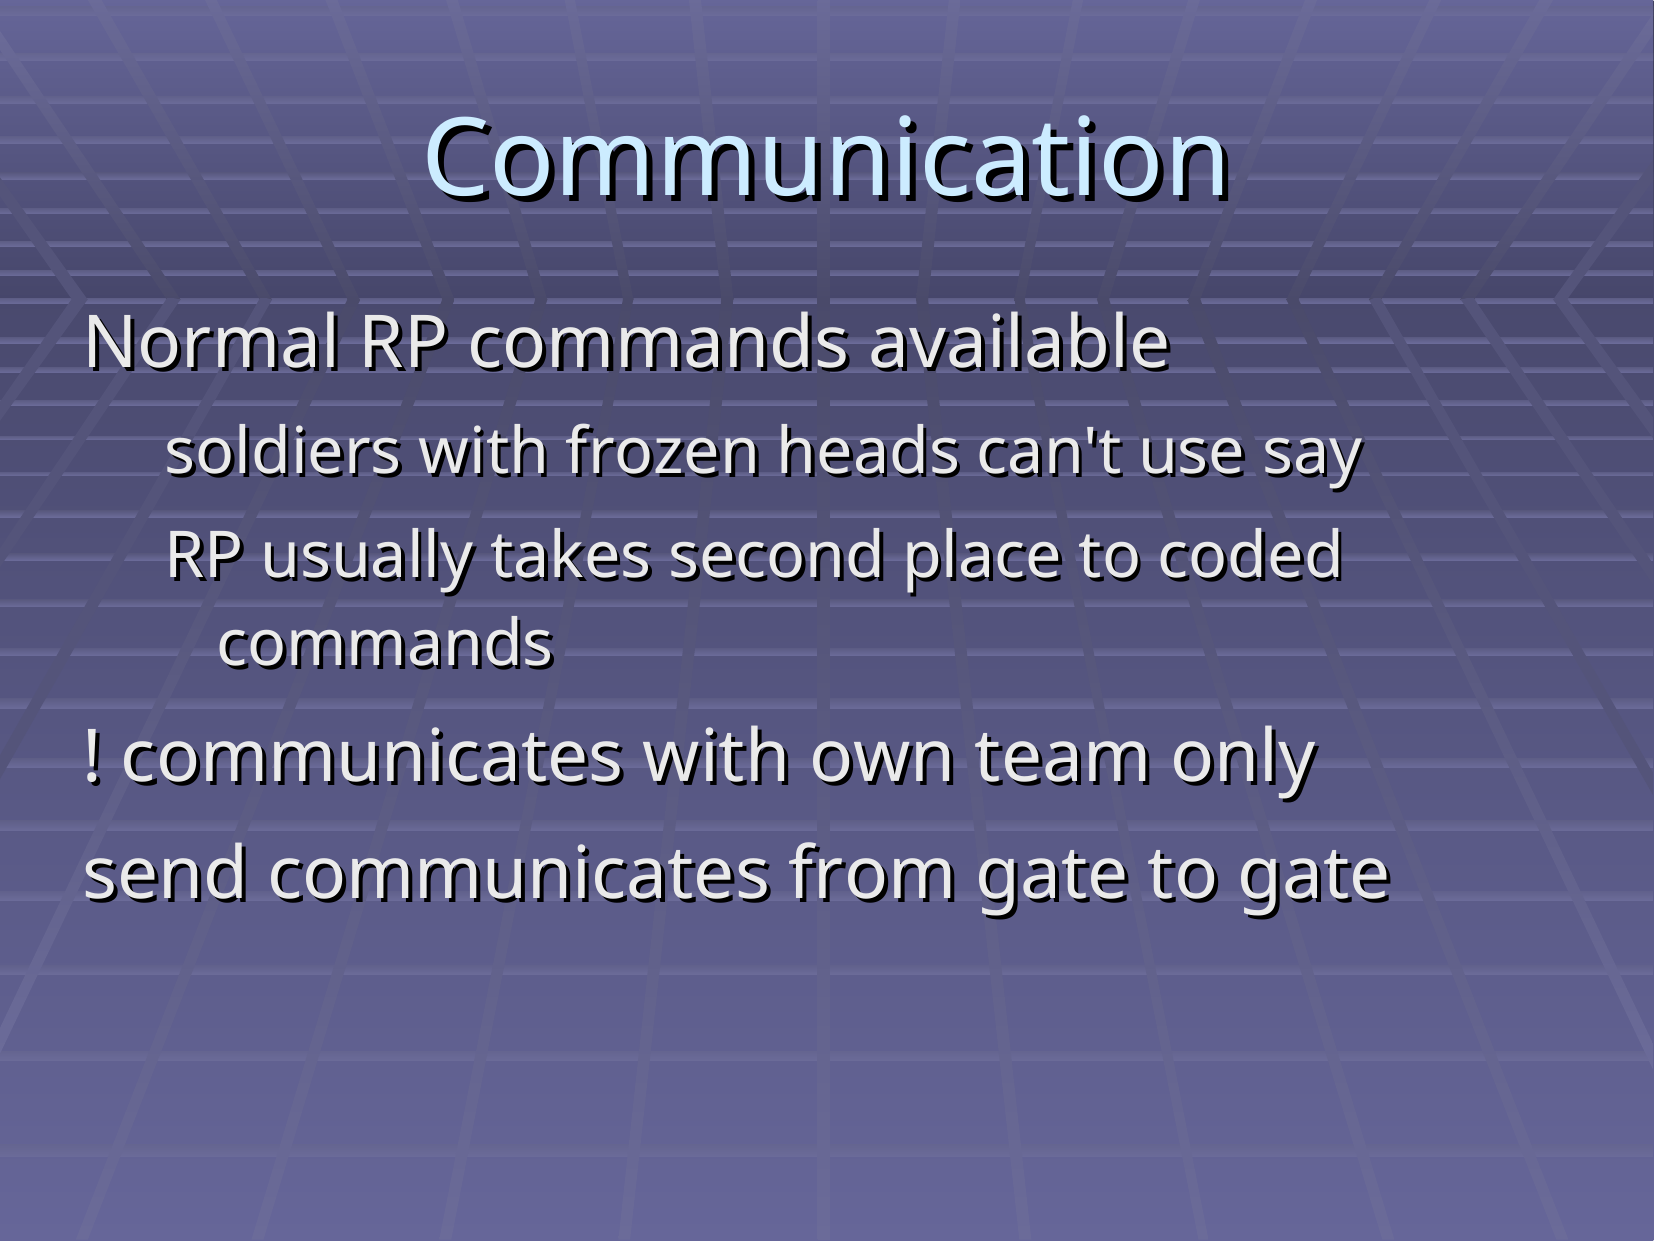

# Communication
Normal RP commands available
soldiers with frozen heads can't use say
RP usually takes second place to coded commands
! communicates with own team only
send communicates from gate to gate